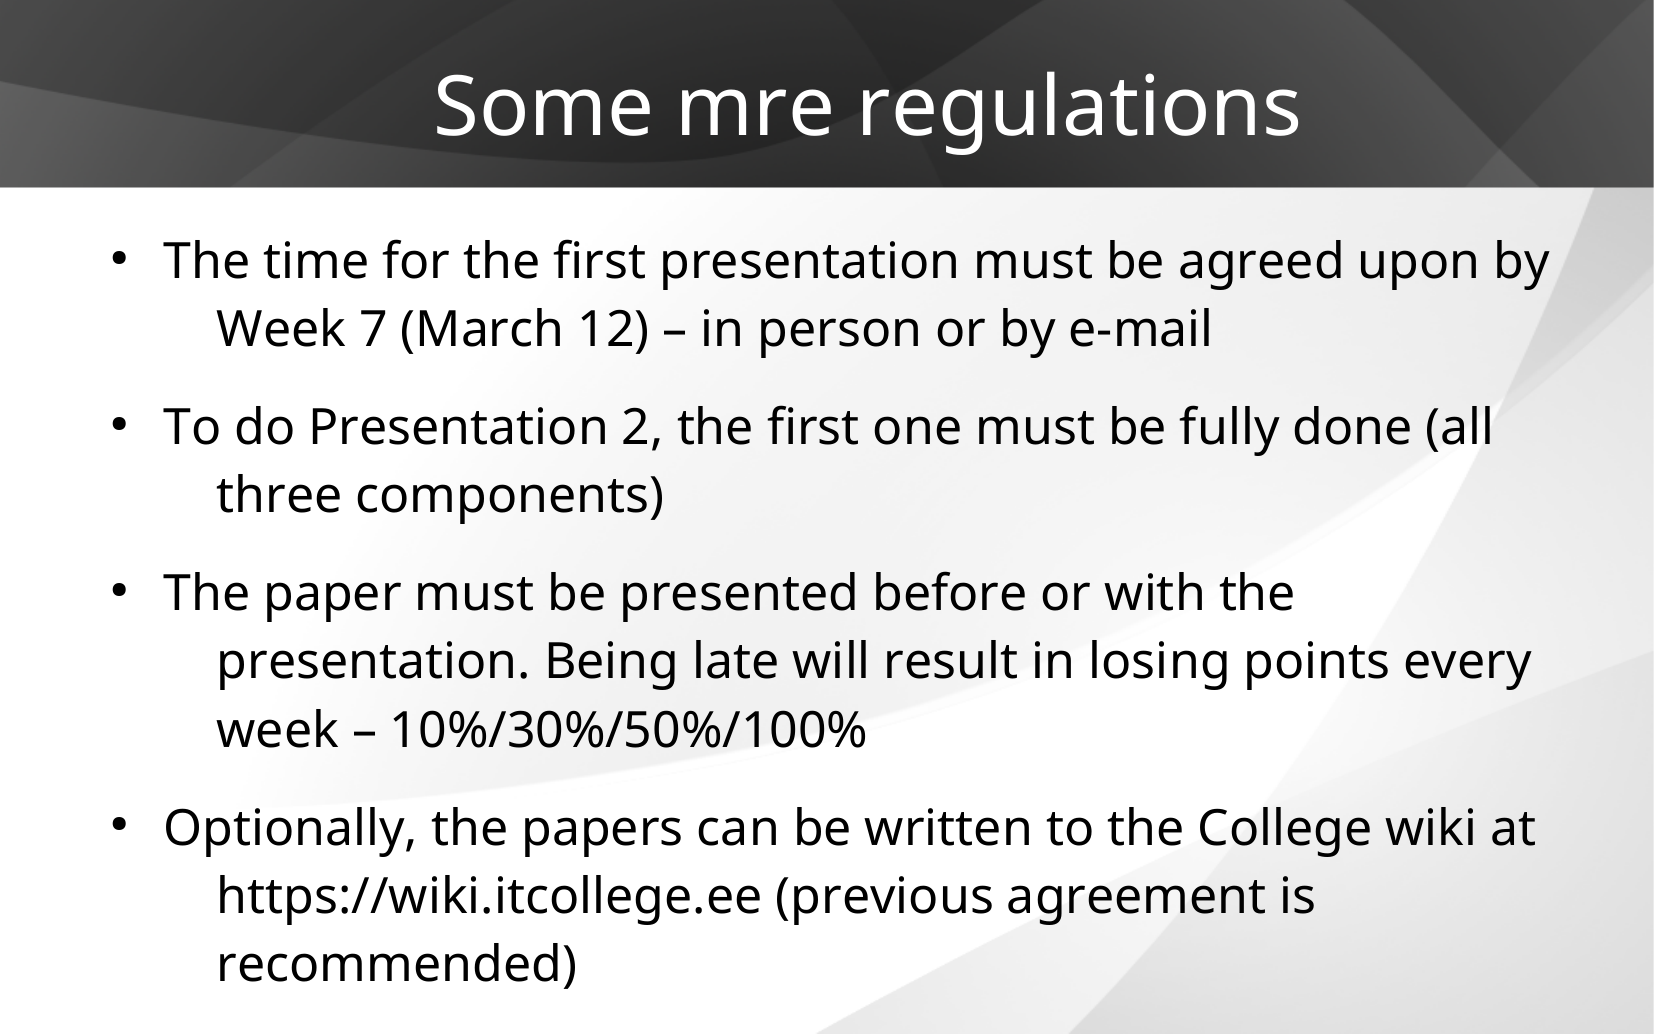

# Some mre regulations
The time for the first presentation must be agreed upon by
Week 7 (March 12) – in person or by e-mail
To do Presentation 2, the first one must be fully done (all three components)
The paper must be presented before or with the presentation. Being late will result in losing points every week – 10%/30%/50%/100%
Optionally, the papers can be written to the College wiki at https://wiki.itcollege.ee (previous agreement is recommended)